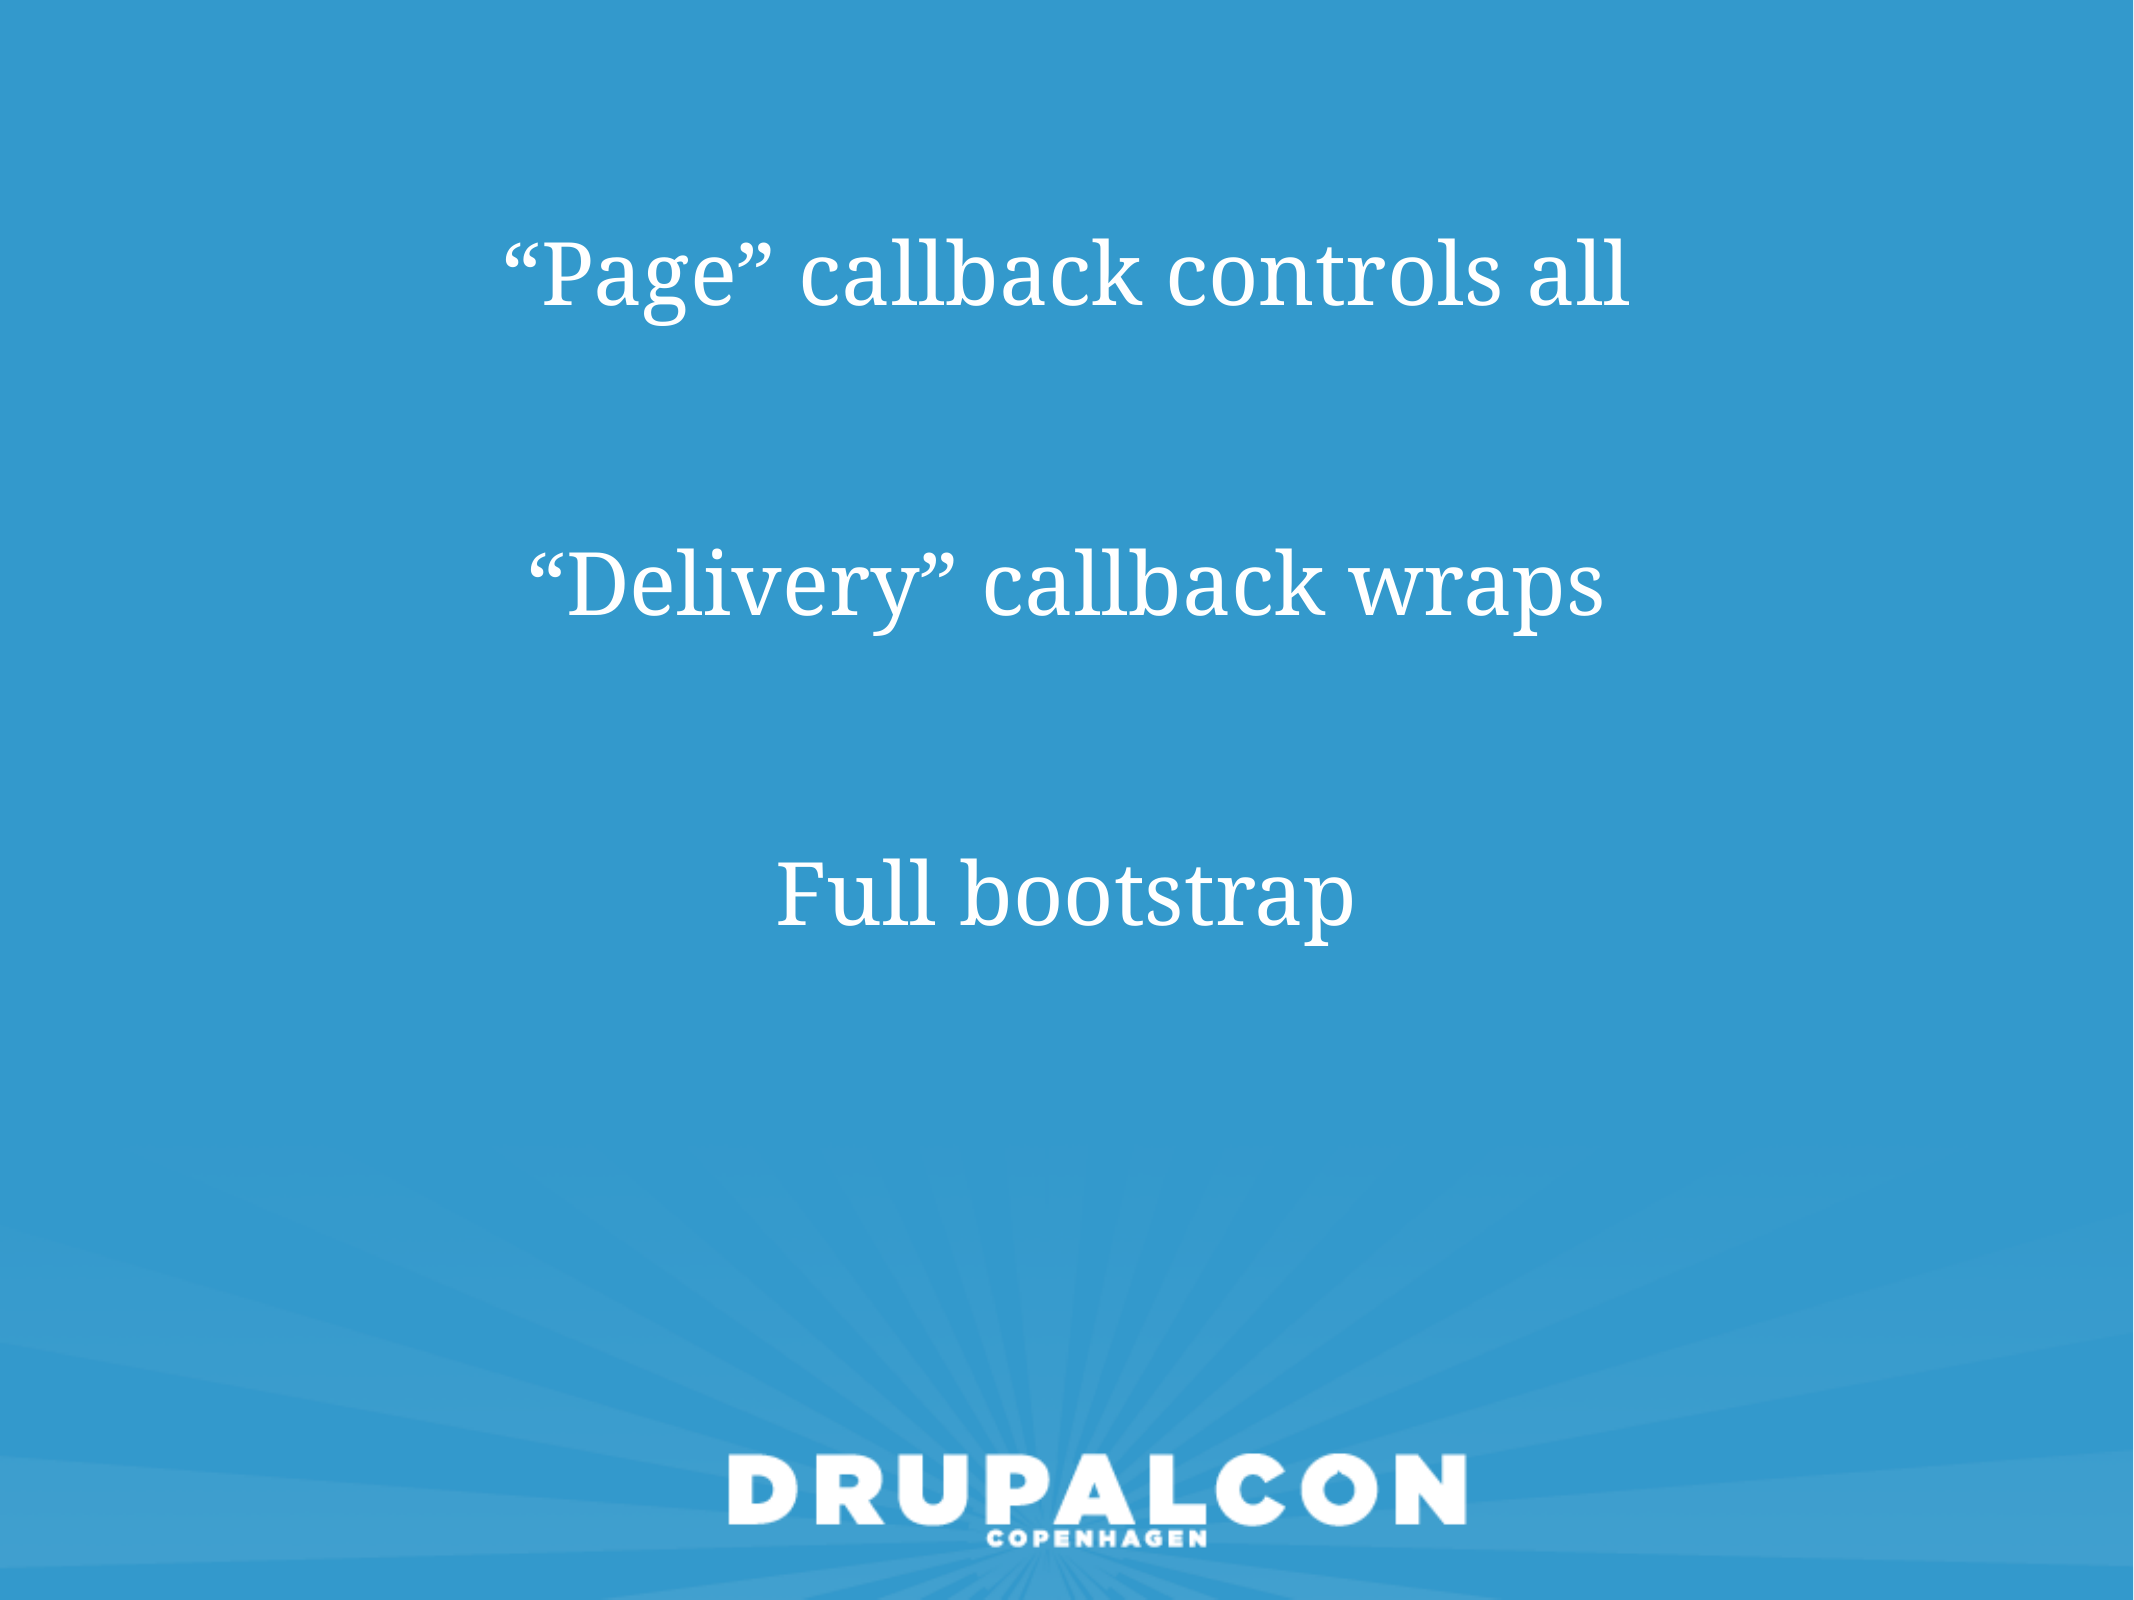

# “Page” callback controls all
“Delivery” callback wraps
Full bootstrap